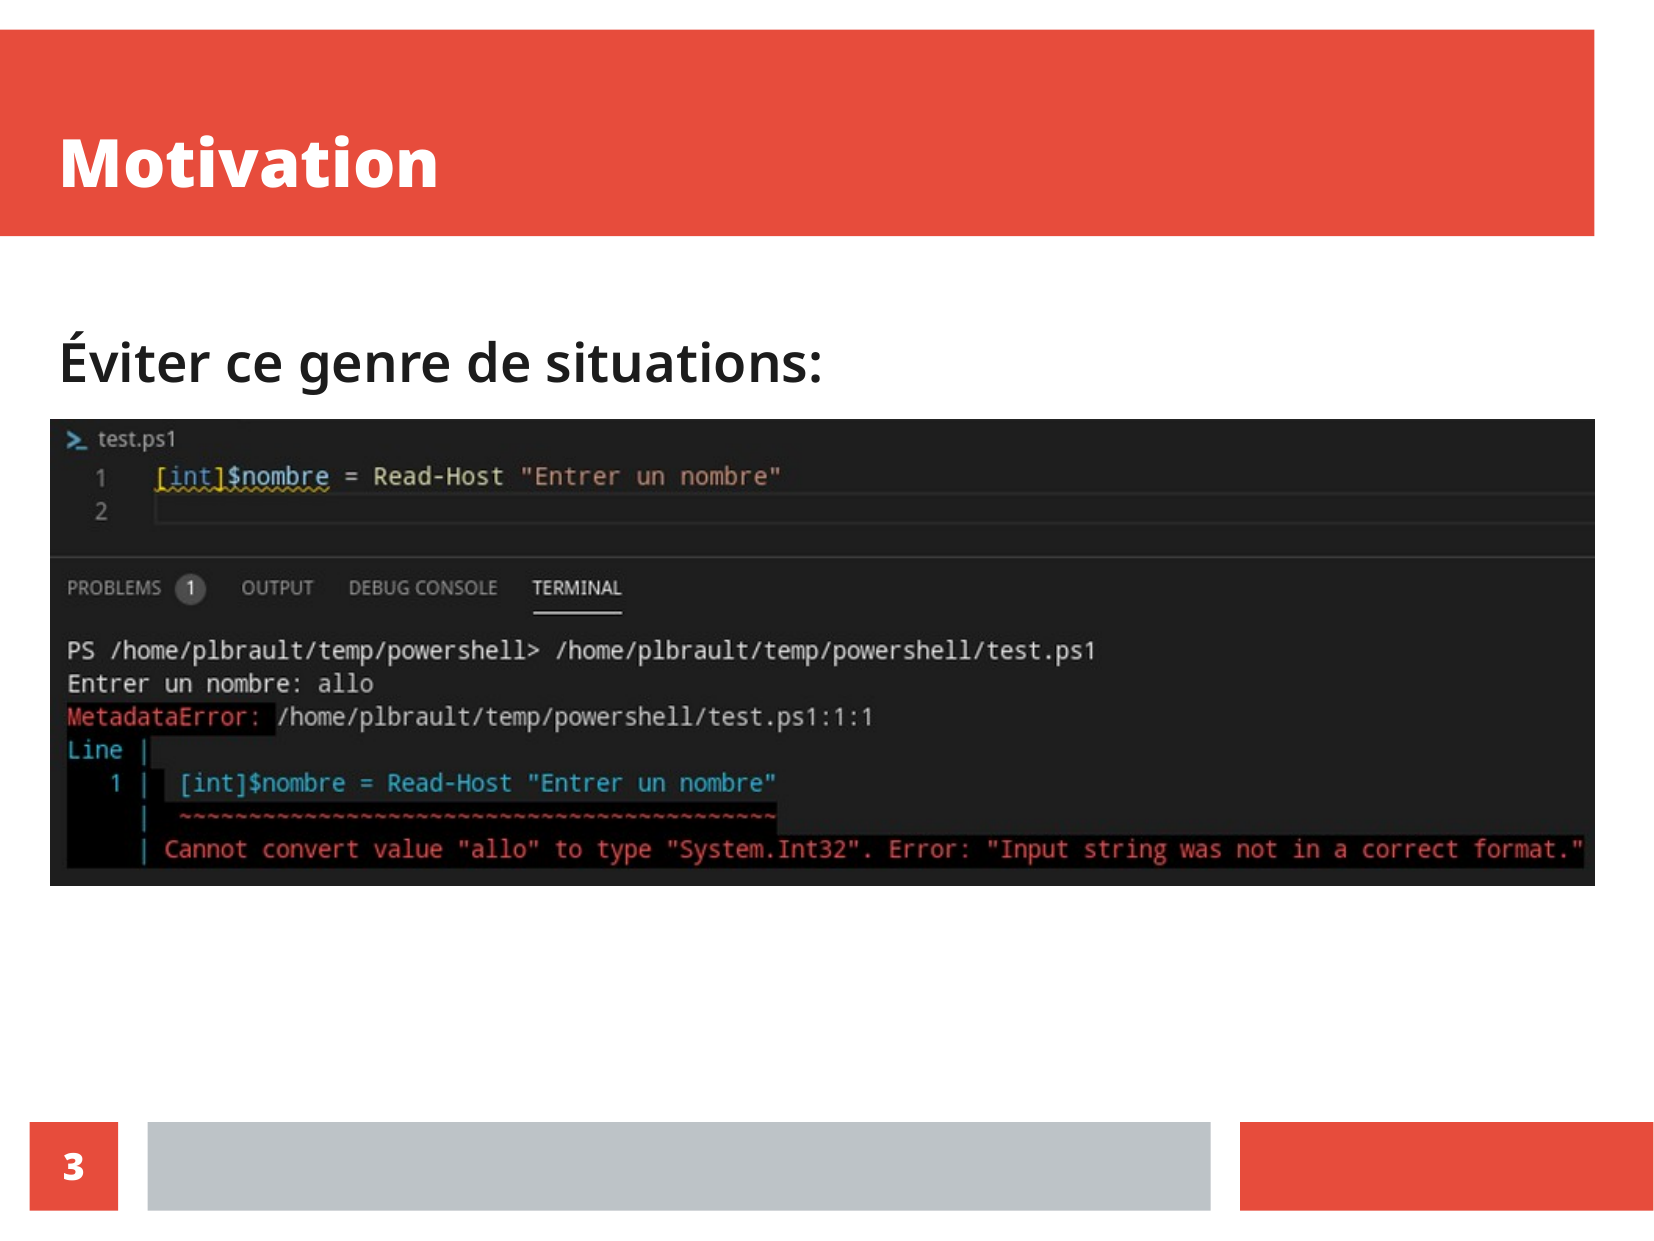

# Motivation
Éviter ce genre de situations:
3